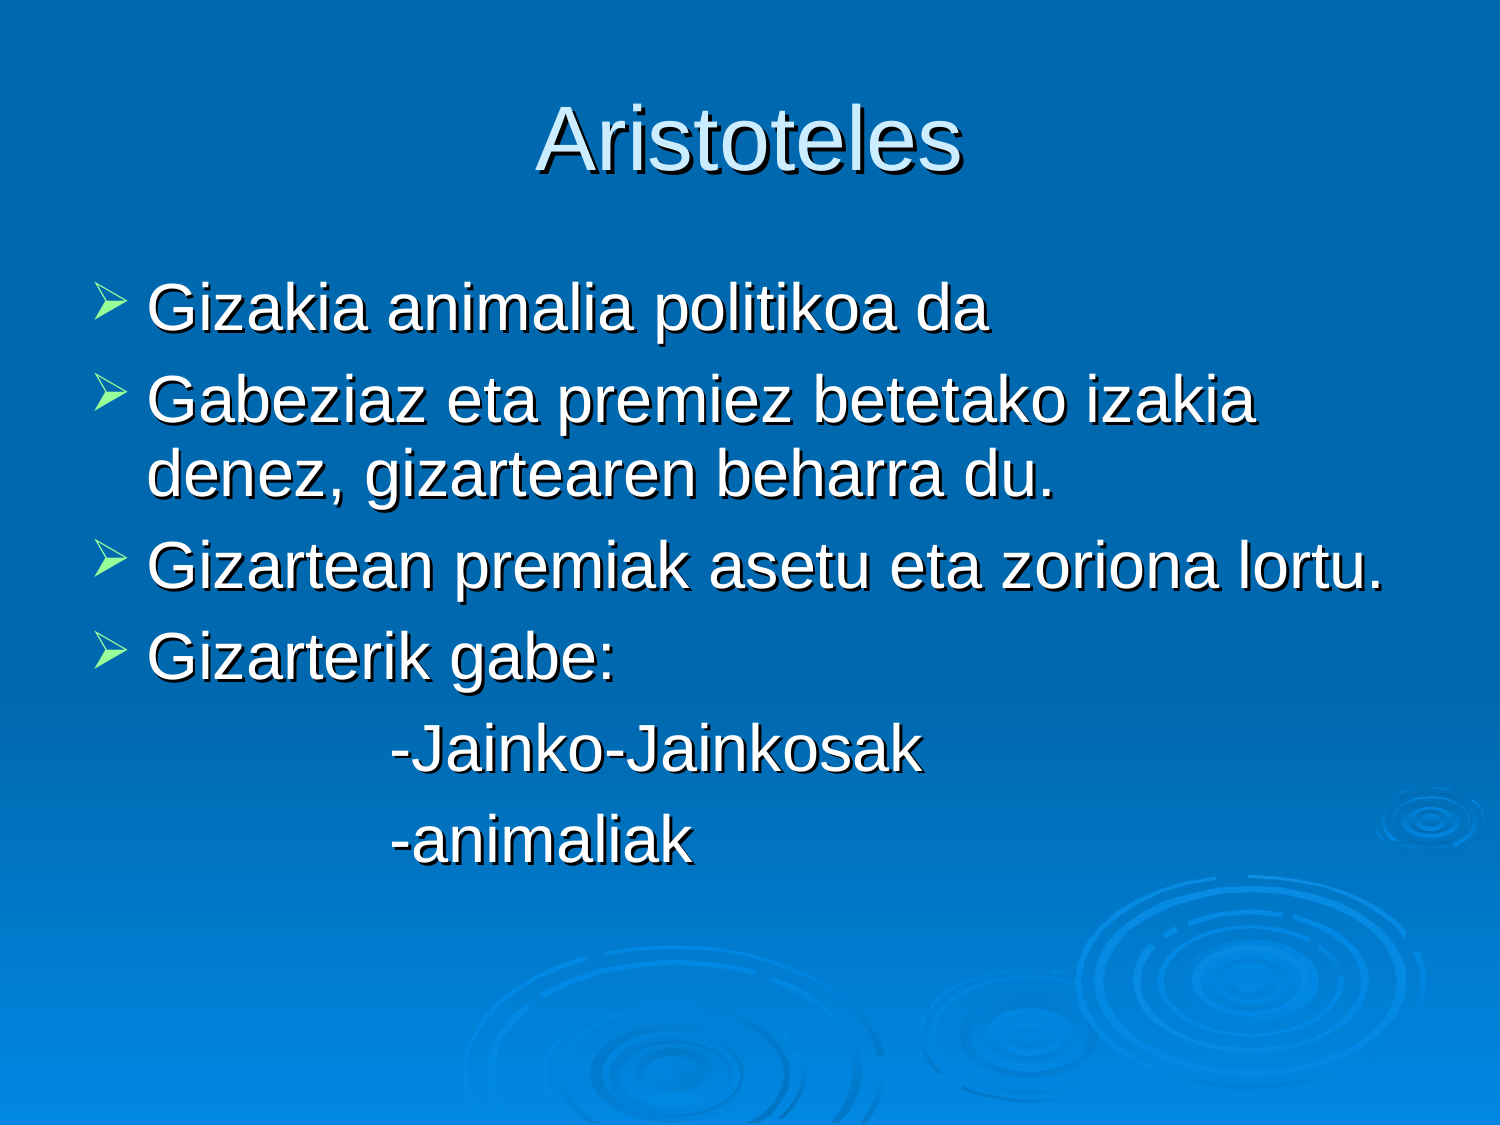

# Aristoteles
Gizakia animalia politikoa da
Gabeziaz eta premiez betetako izakia denez, gizartearen beharra du.
Gizartean premiak asetu eta zoriona lortu.
Gizarterik gabe:
			-Jainko-Jainkosak
			-animaliak